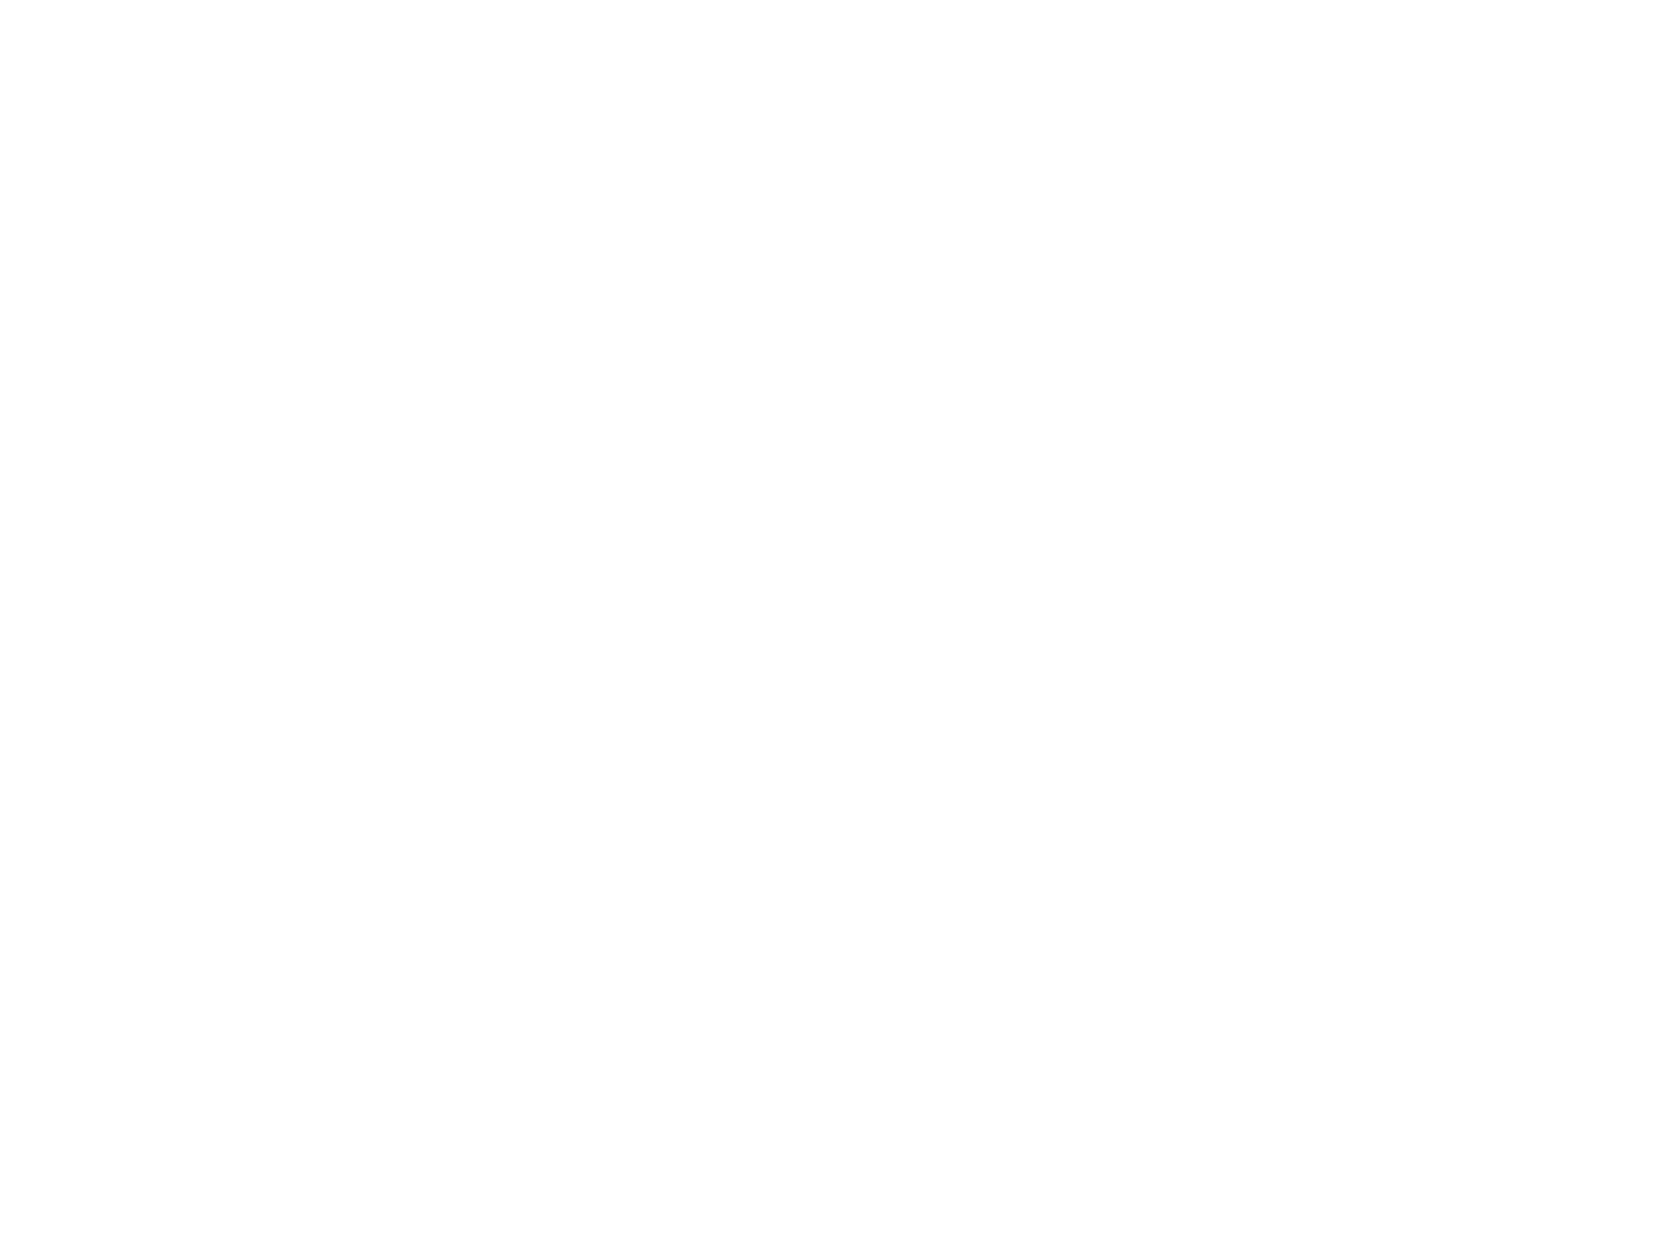

# Getting Started
Structure
Some teaching
Lots of hands on
(no midi)